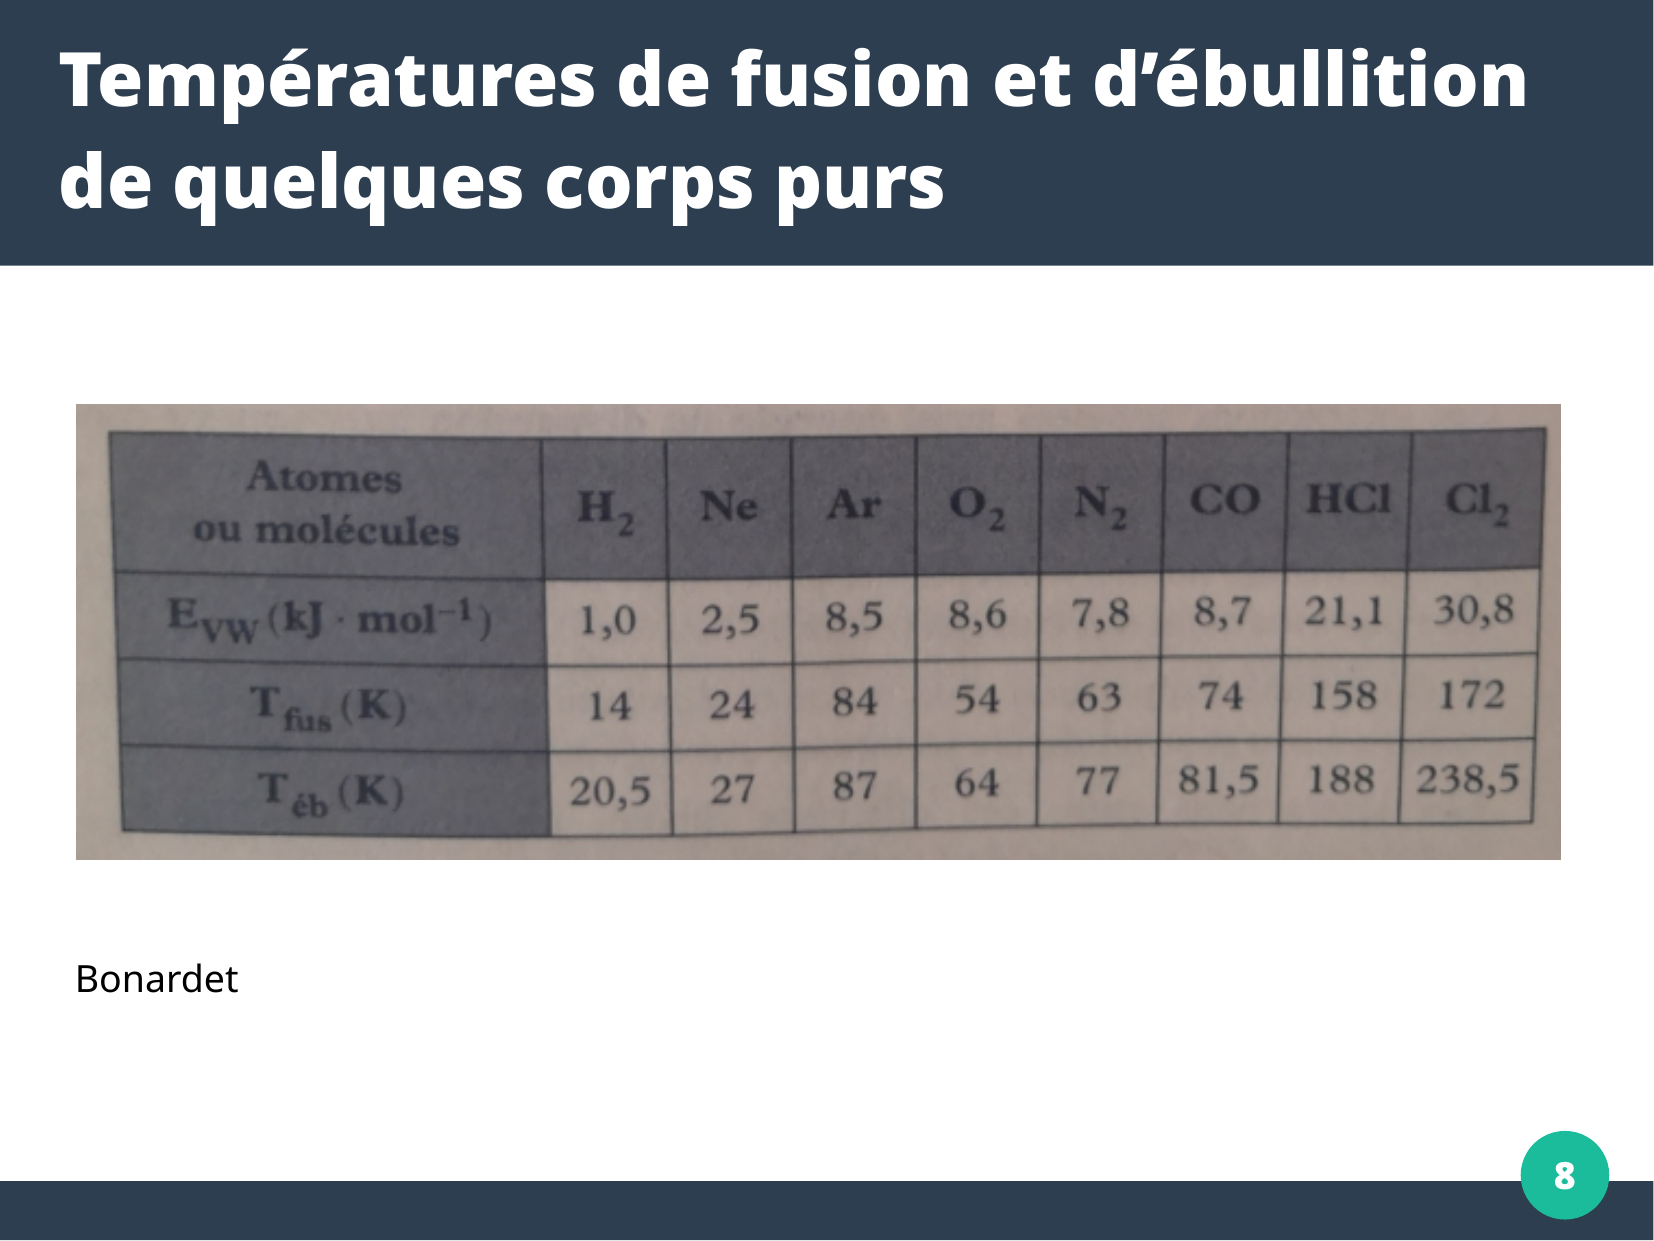

# Températures de fusion et d’ébullition de quelques corps purs
Bonardet
8